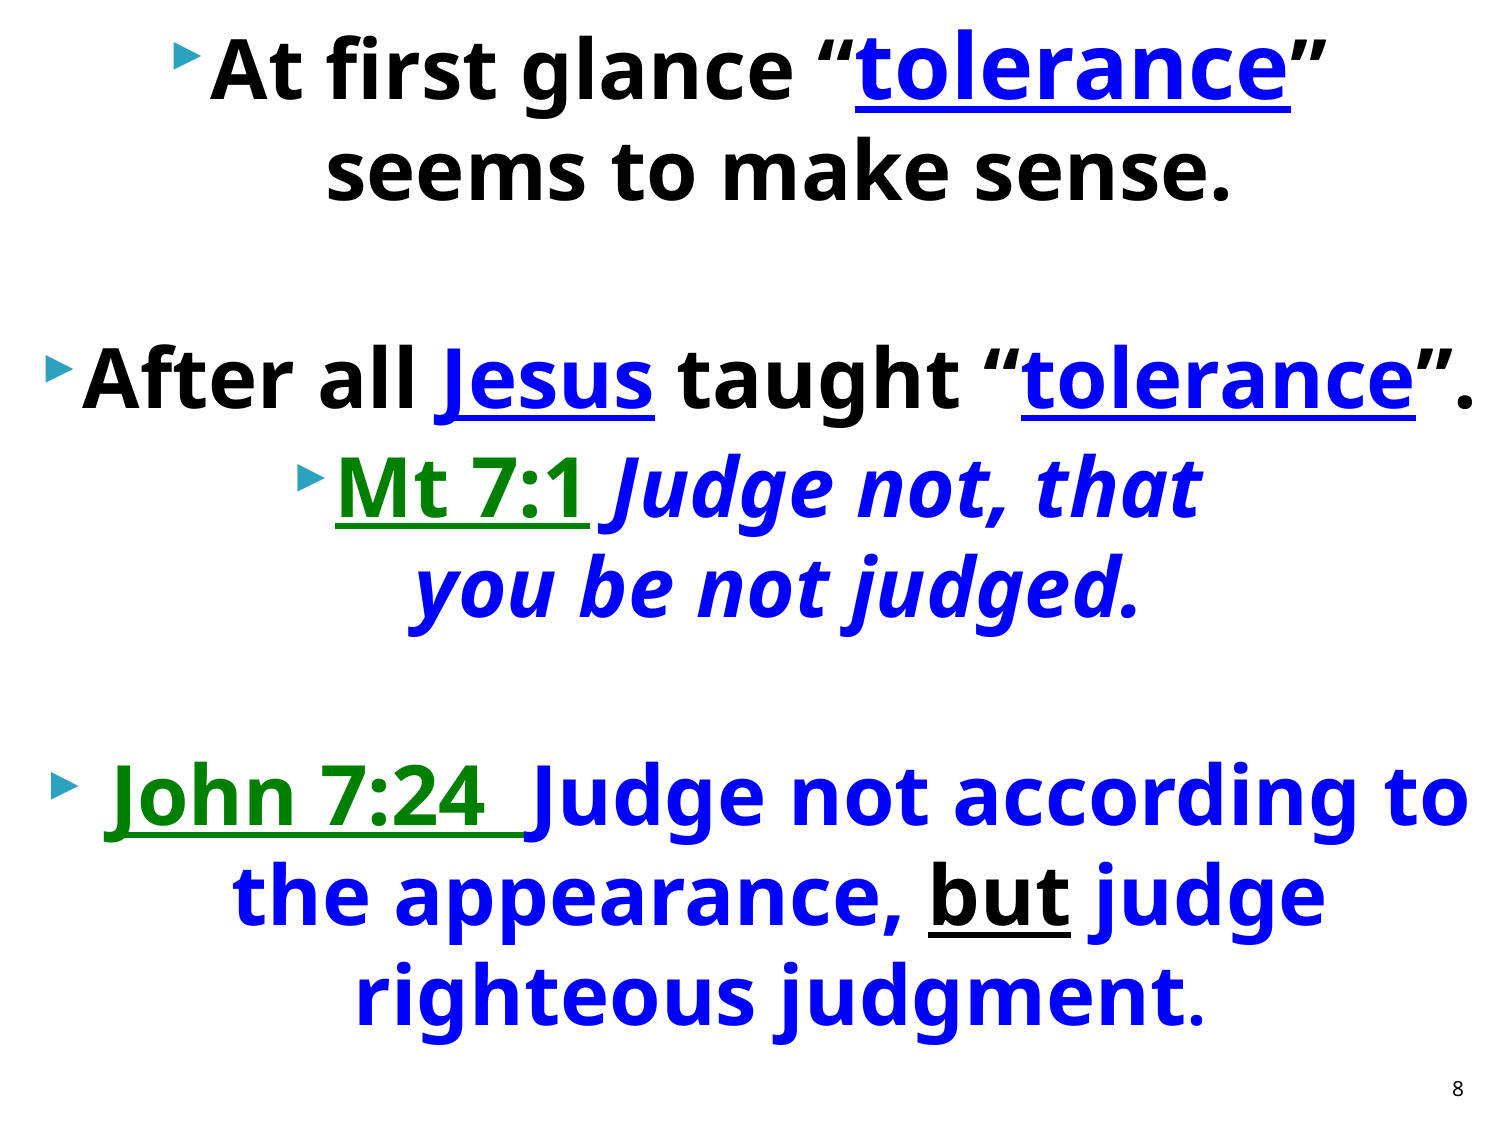

# At first glance “tolerance” seems to make sense.
After all Jesus taught “tolerance”.
Mt 7:1 Judge not, that
you be not judged.
 John 7:24 Judge not according to the appearance, but judge righteous judgment.